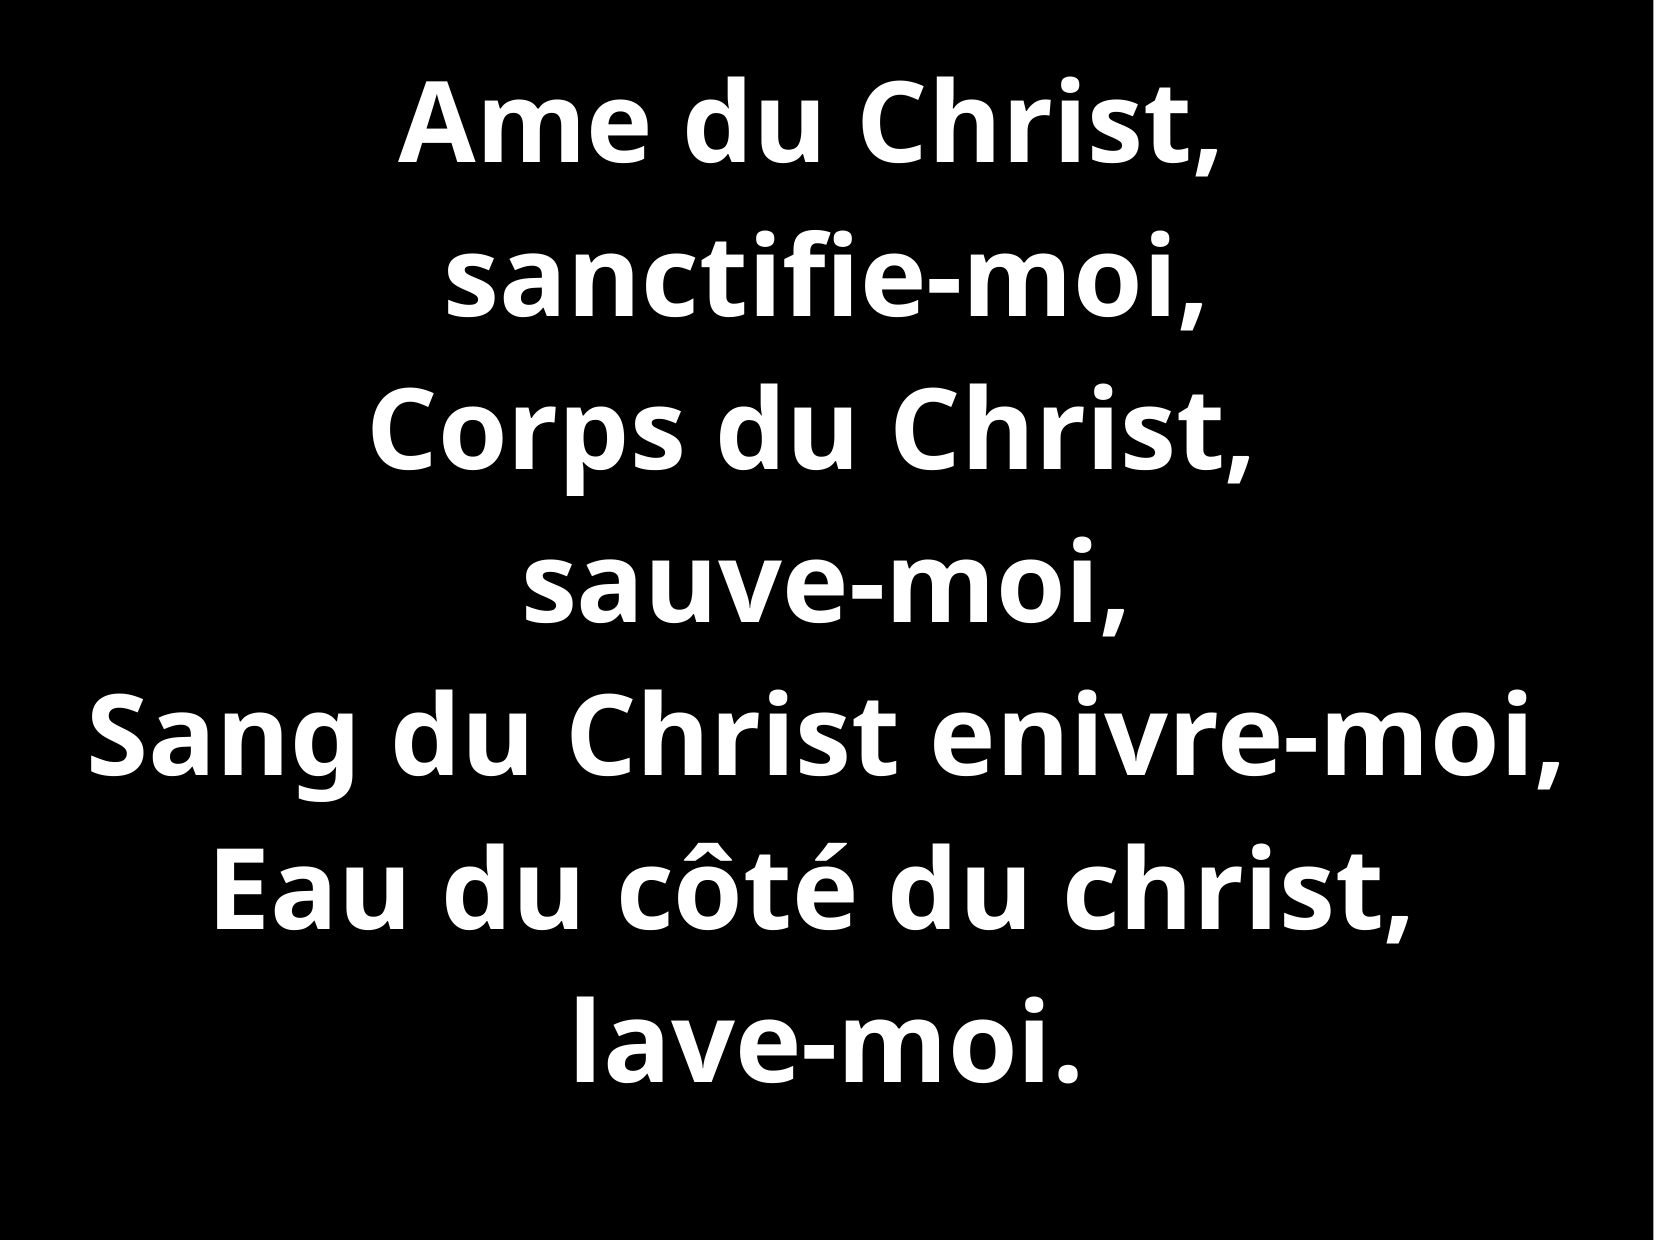

# Ame du Christ,
sanctifie-moi,
Corps du Christ,
sauve-moi,
Sang du Christ enivre-moi,
Eau du côté du christ,
lave-moi.